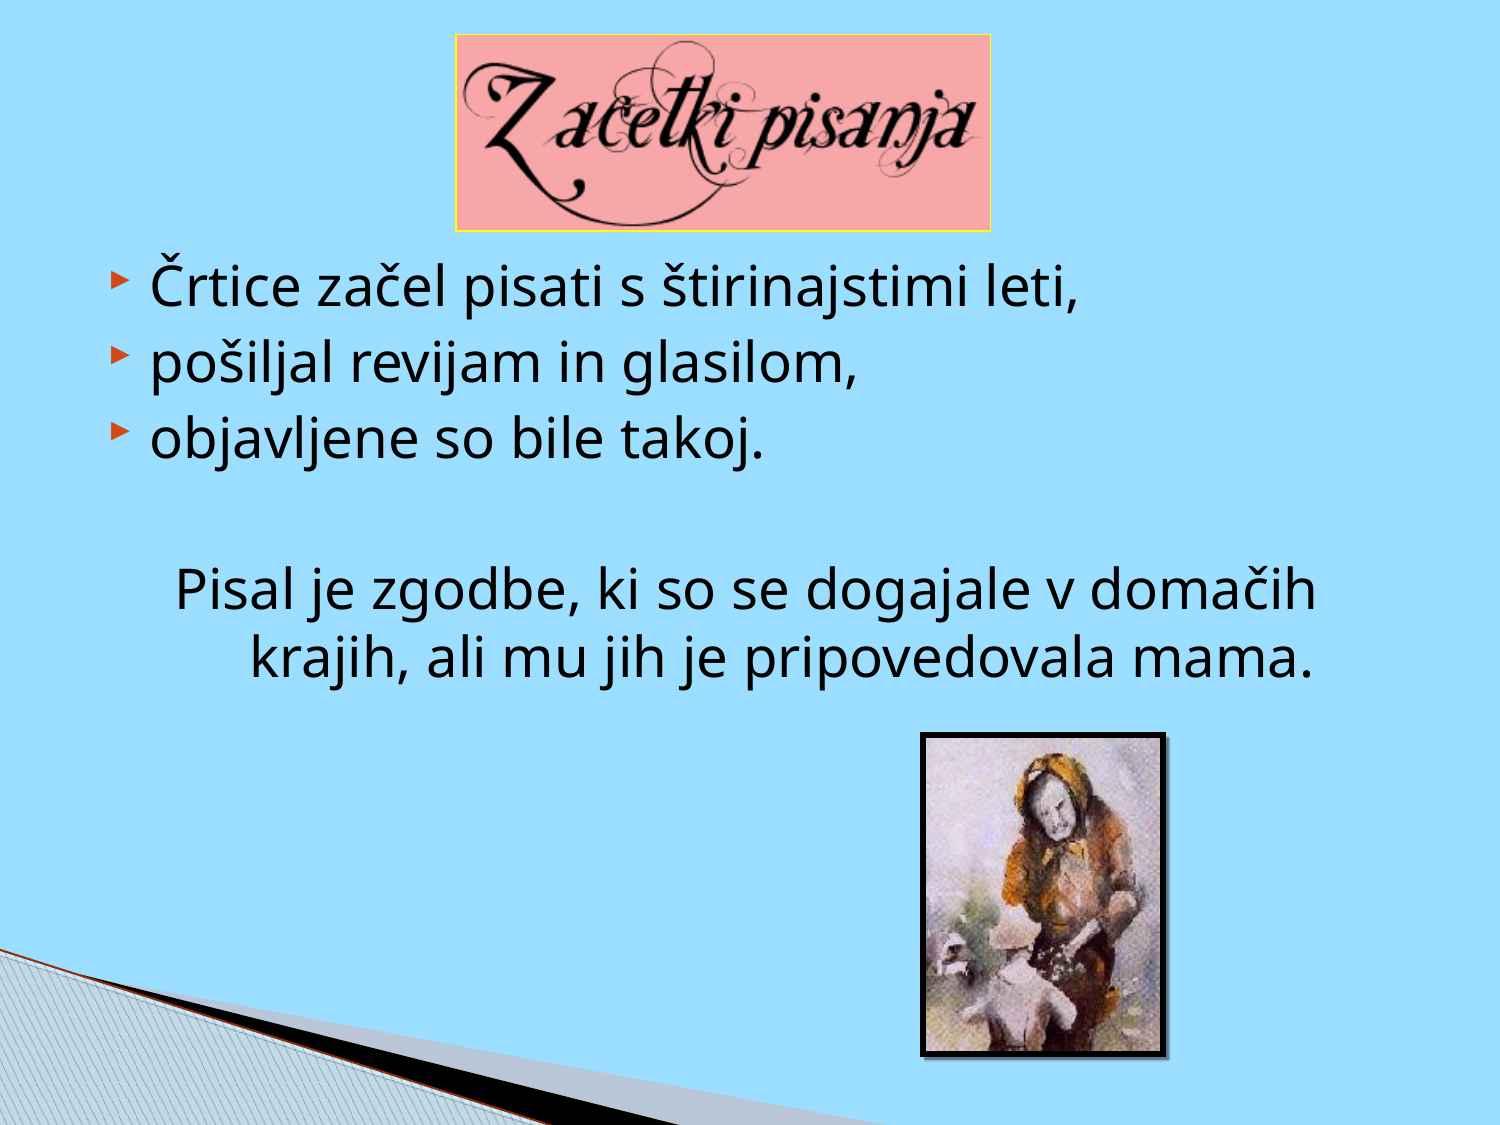

# Črtice začel pisati s štirinajstimi leti,
pošiljal revijam in glasilom,
objavljene so bile takoj.
 Pisal je zgodbe, ki so se dogajale v domačih krajih, ali mu jih je pripovedovala mama.